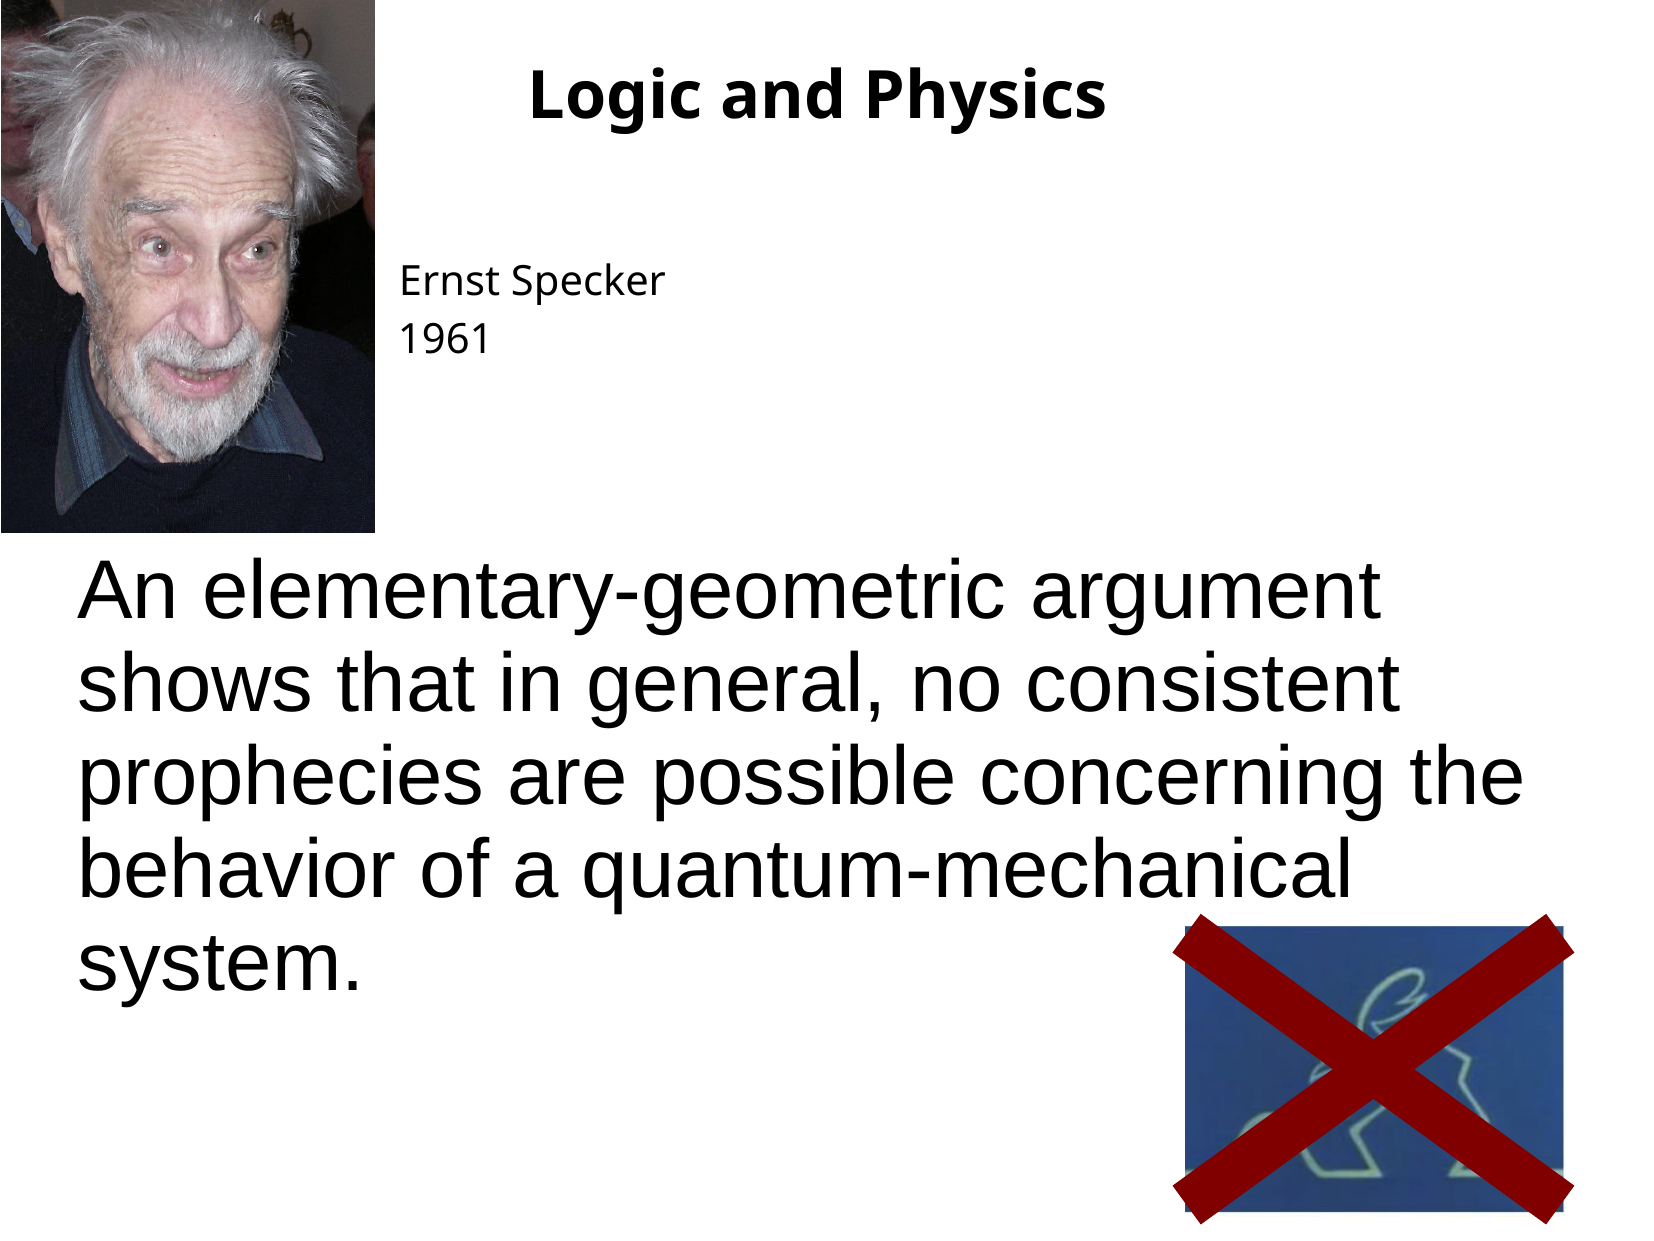

Logic and Physics
Ernst Specker
1961
An elementary-geometric argument shows that in general, no consistent prophecies are possible concerning the behavior of a quantum-mechanical system.